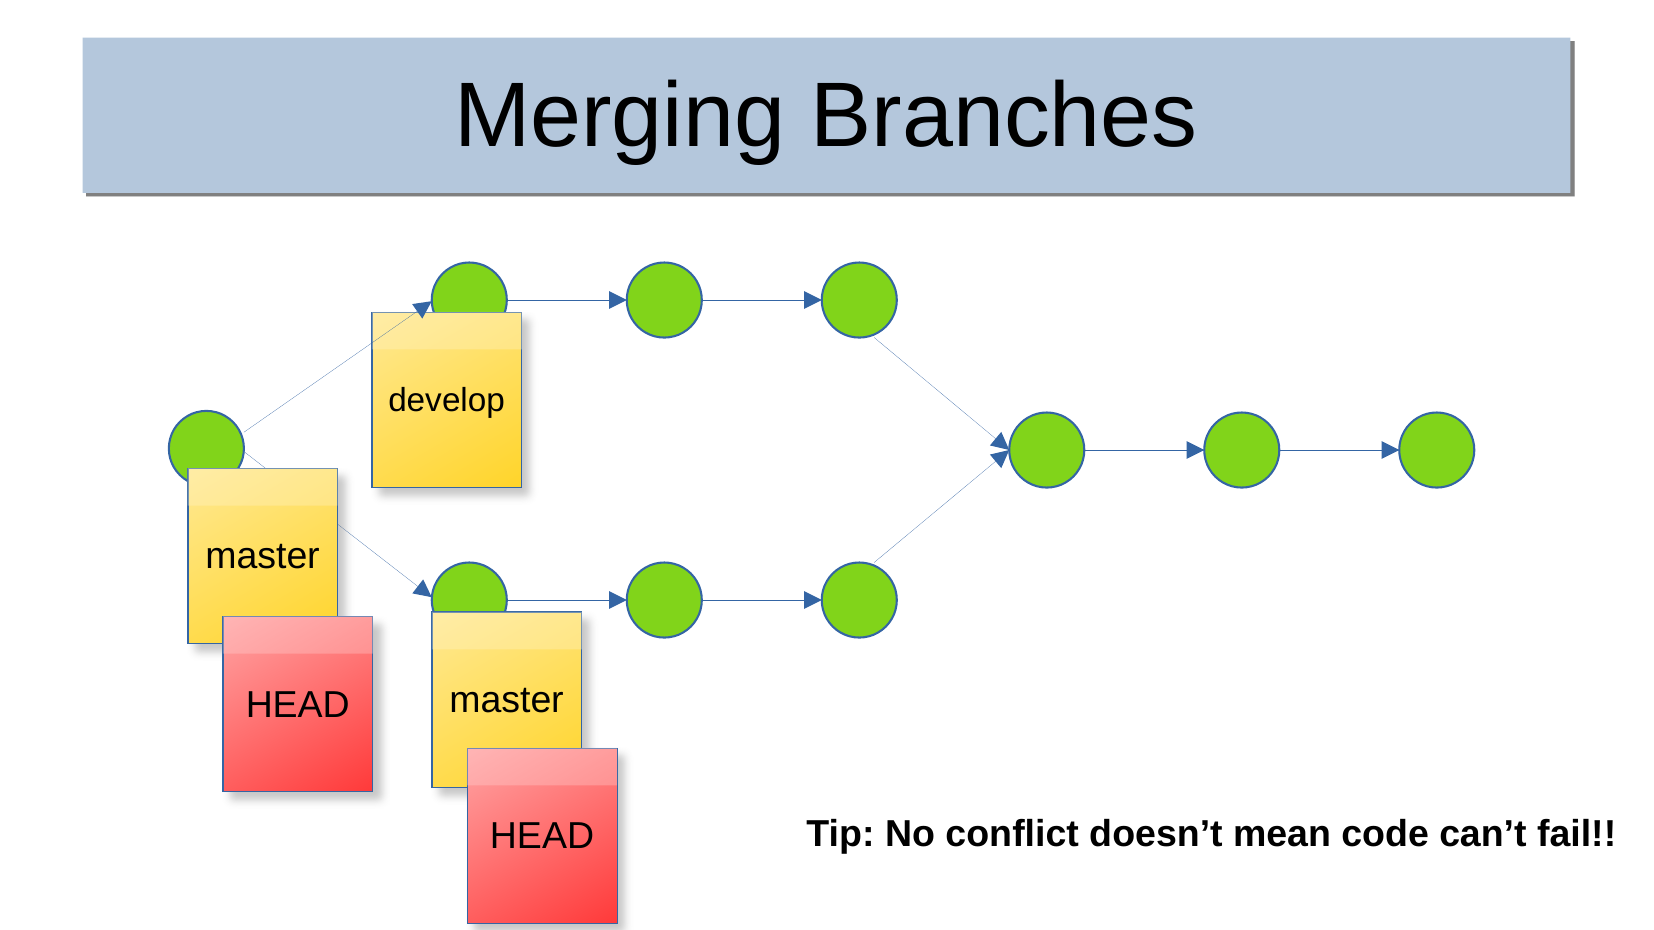

# Merging Branches
develop
master
master
HEAD
HEAD
Tip: No conflict doesn’t mean code can’t fail!!